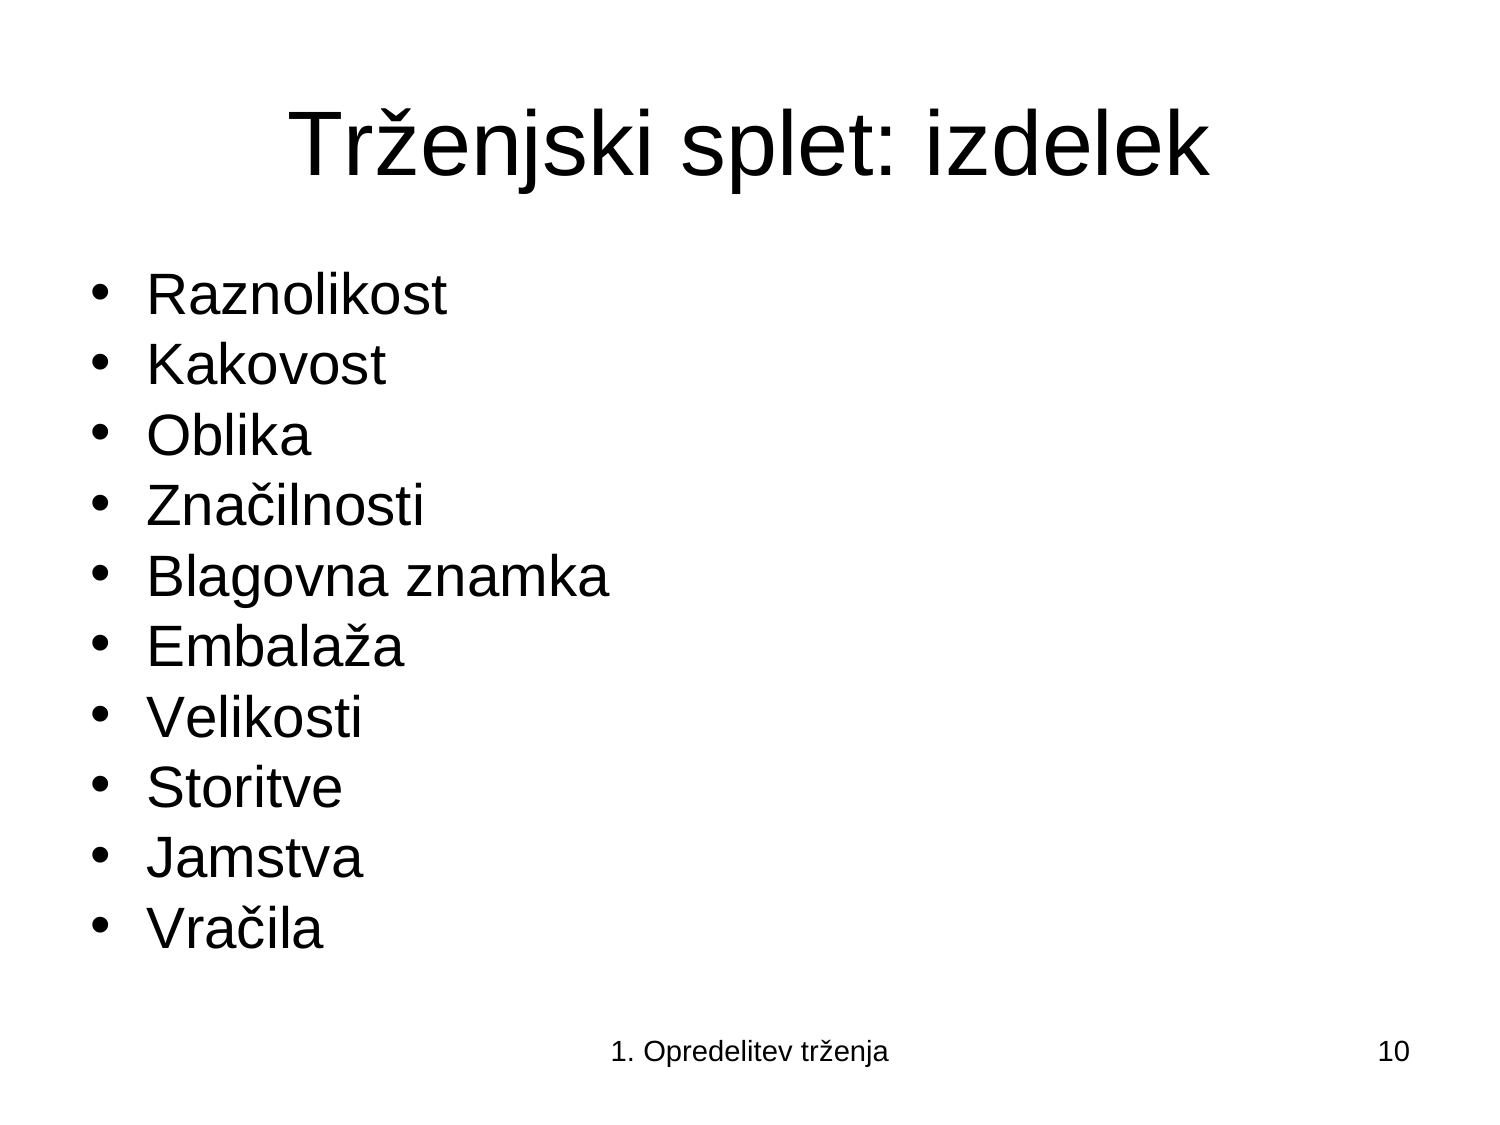

# Trženjski splet: izdelek
Raznolikost
Kakovost
Oblika
Značilnosti
Blagovna znamka
Embalaža
Velikosti
Storitve
Jamstva
Vračila
1. Opredelitev trženja